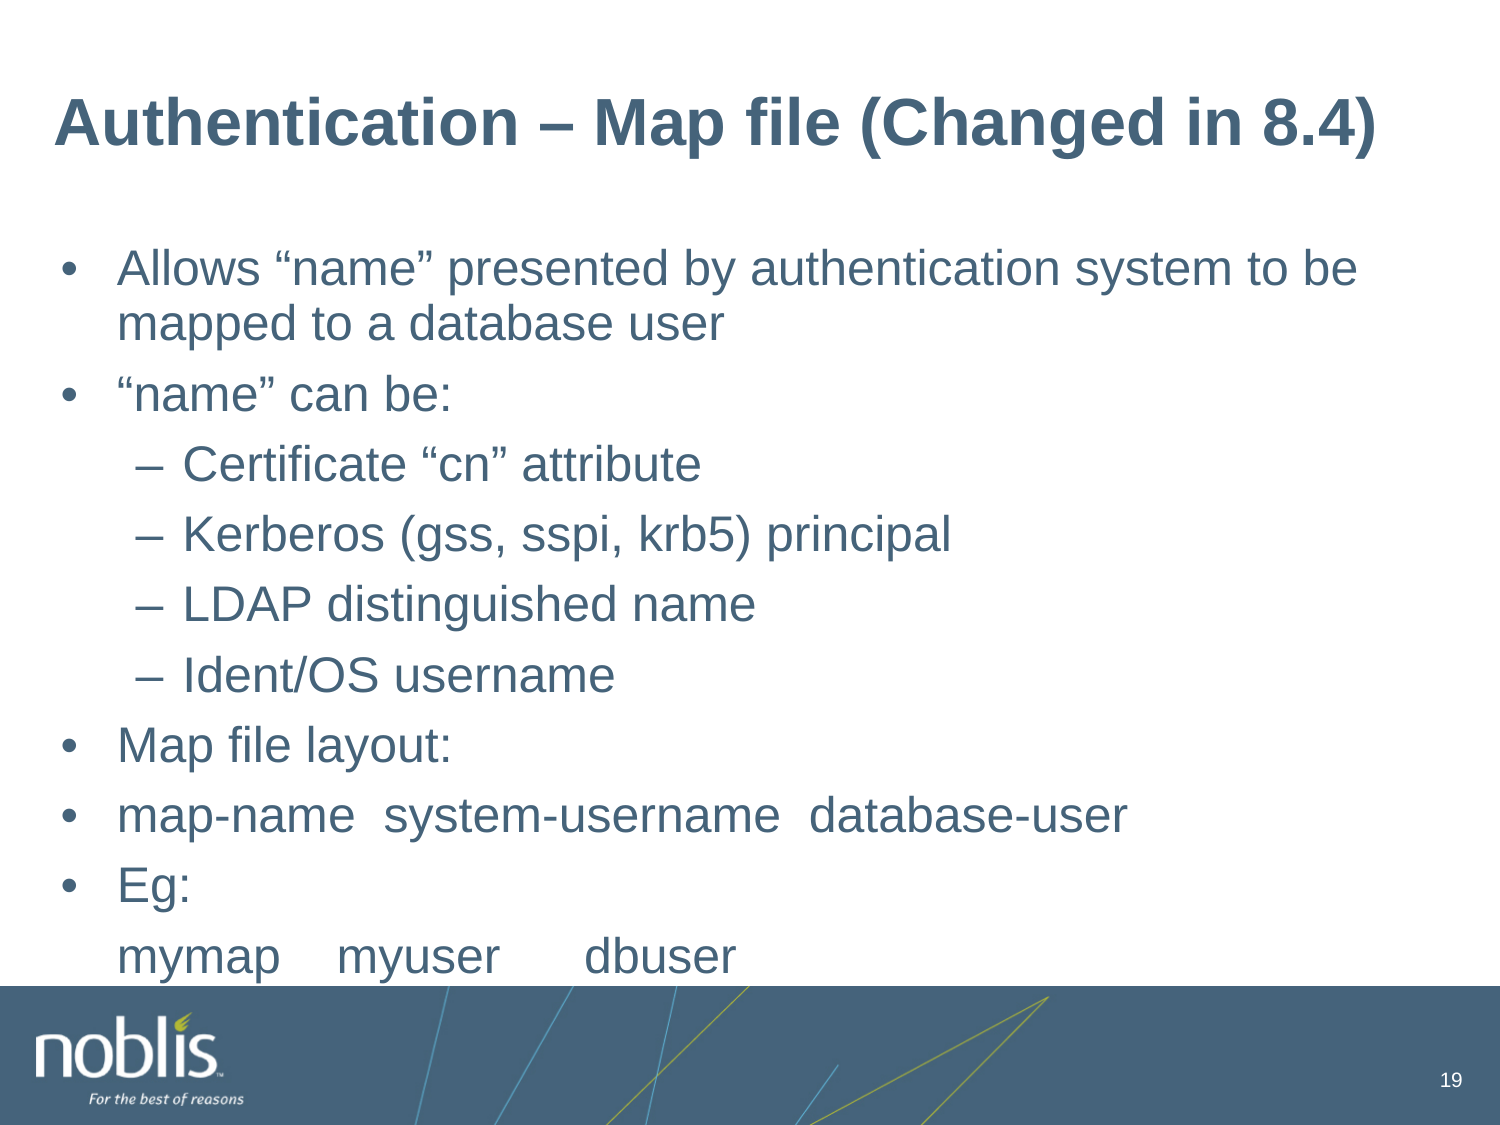

# Authentication – Map file (Changed in 8.4)
Allows “name” presented by authentication system to be mapped to a database user
“name” can be:
Certificate “cn” attribute
Kerberos (gss, sspi, krb5) principal
LDAP distinguished name
Ident/OS username
Map file layout:
map-name system-username database-user
Eg:
mymap myuser dbuser